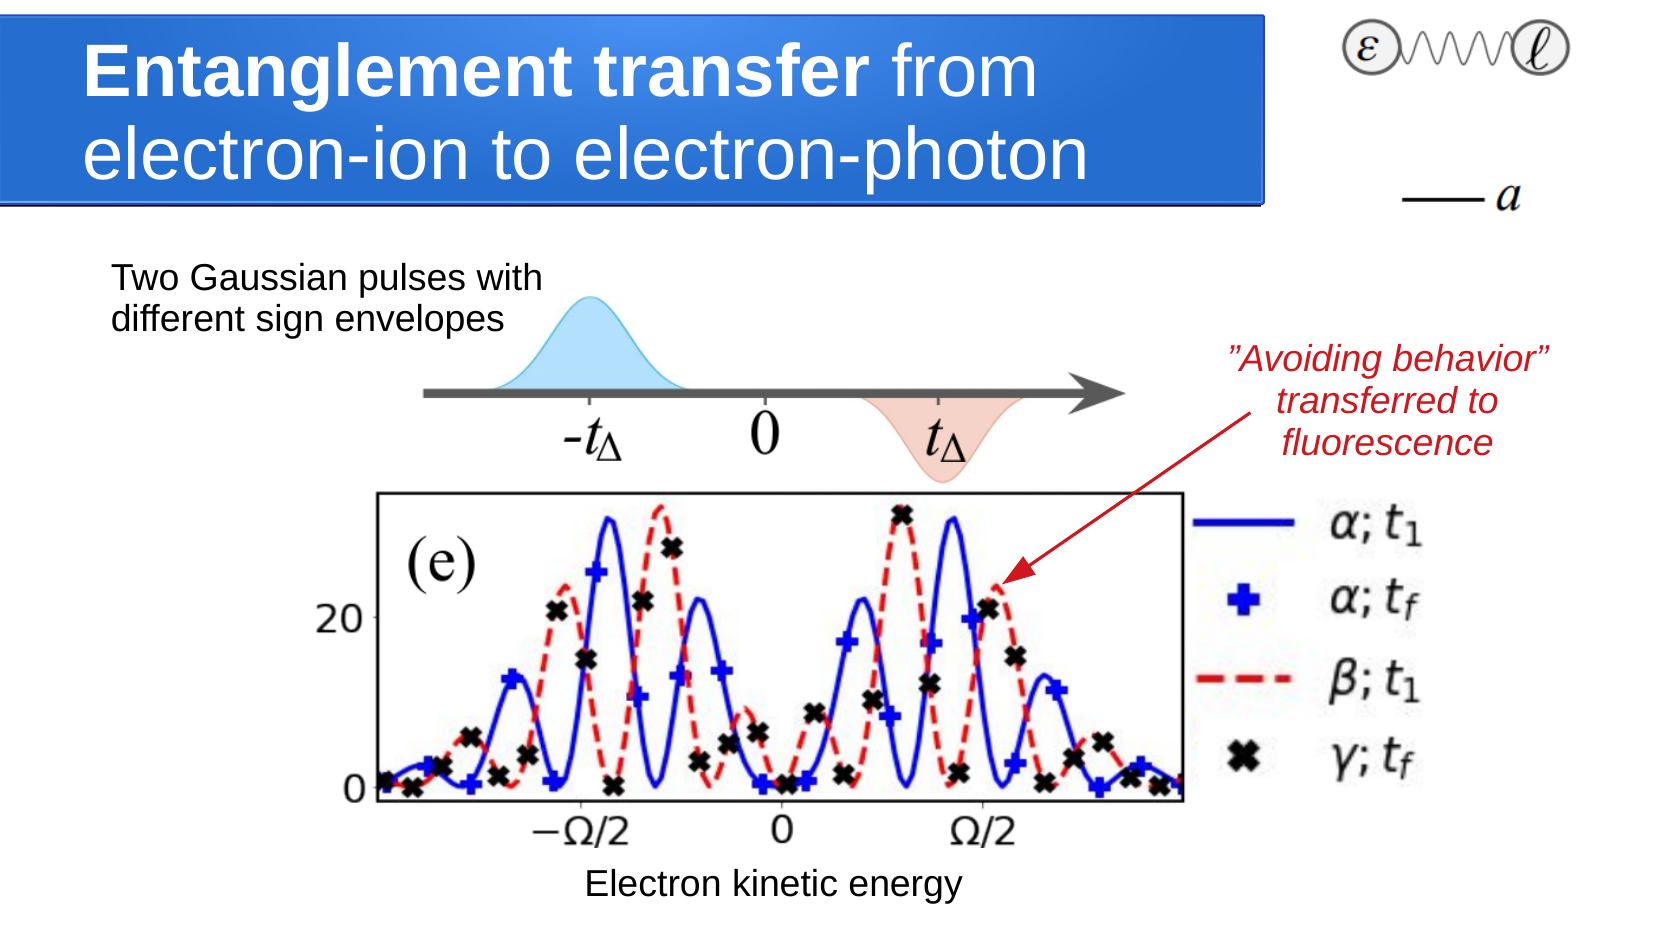

# Entanglement transfer from electron-ion to electron-photon
Two Gaussian pulses with different sign envelopes
”Avoiding behavior” transferred to fluorescence
Electron kinetic energy